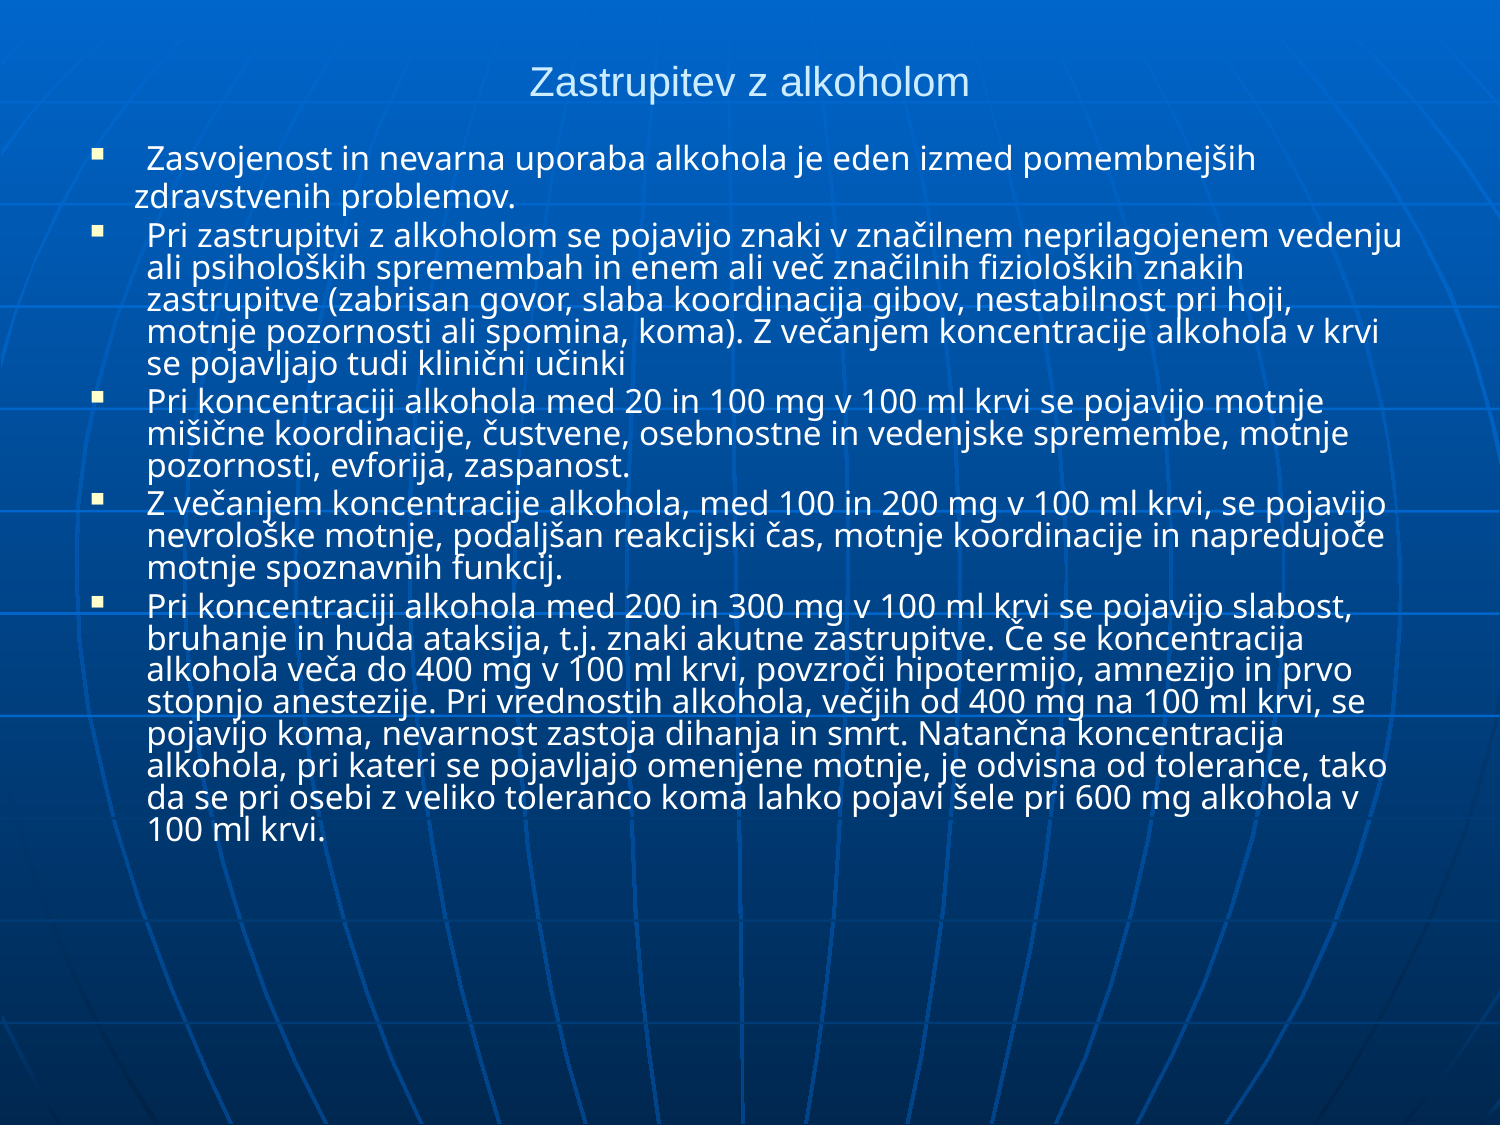

# Zastrupitev z alkoholom
Zasvojenost in nevarna uporaba alkohola je eden izmed pomembnejših
 zdravstvenih problemov.
Pri zastrupitvi z alkoholom se pojavijo znaki v značilnem neprilagojenem vedenju ali psiholoških spremembah in enem ali več značilnih fizioloških znakih zastrupitve (zabrisan govor, slaba koordinacija gibov, nestabilnost pri hoji, motnje pozornosti ali spomina, koma). Z večanjem koncentracije alkohola v krvi se pojavljajo tudi klinični učinki
Pri koncentraciji alkohola med 20 in 100 mg v 100 ml krvi se pojavijo motnje mišične koordinacije, čustvene, osebnostne in vedenjske spremembe, motnje pozornosti, evforija, zaspanost.
Z večanjem koncentracije alkohola, med 100 in 200 mg v 100 ml krvi, se pojavijo nevrološke motnje, podaljšan reakcijski čas, motnje koordinacije in napredujoče motnje spoznavnih funkcij.
Pri koncentraciji alkohola med 200 in 300 mg v 100 ml krvi se pojavijo slabost, bruhanje in huda ataksija, t.j. znaki akutne zastrupitve. Če se koncentracija alkohola veča do 400 mg v 100 ml krvi, povzroči hipotermijo, amnezijo in prvo stopnjo anestezije. Pri vrednostih alkohola, večjih od 400 mg na 100 ml krvi, se pojavijo koma, nevarnost zastoja dihanja in smrt. Natančna koncentracija alkohola, pri kateri se pojavljajo omenjene motnje, je odvisna od tolerance, tako da se pri osebi z veliko toleranco koma lahko pojavi šele pri 600 mg alkohola v 100 ml krvi.